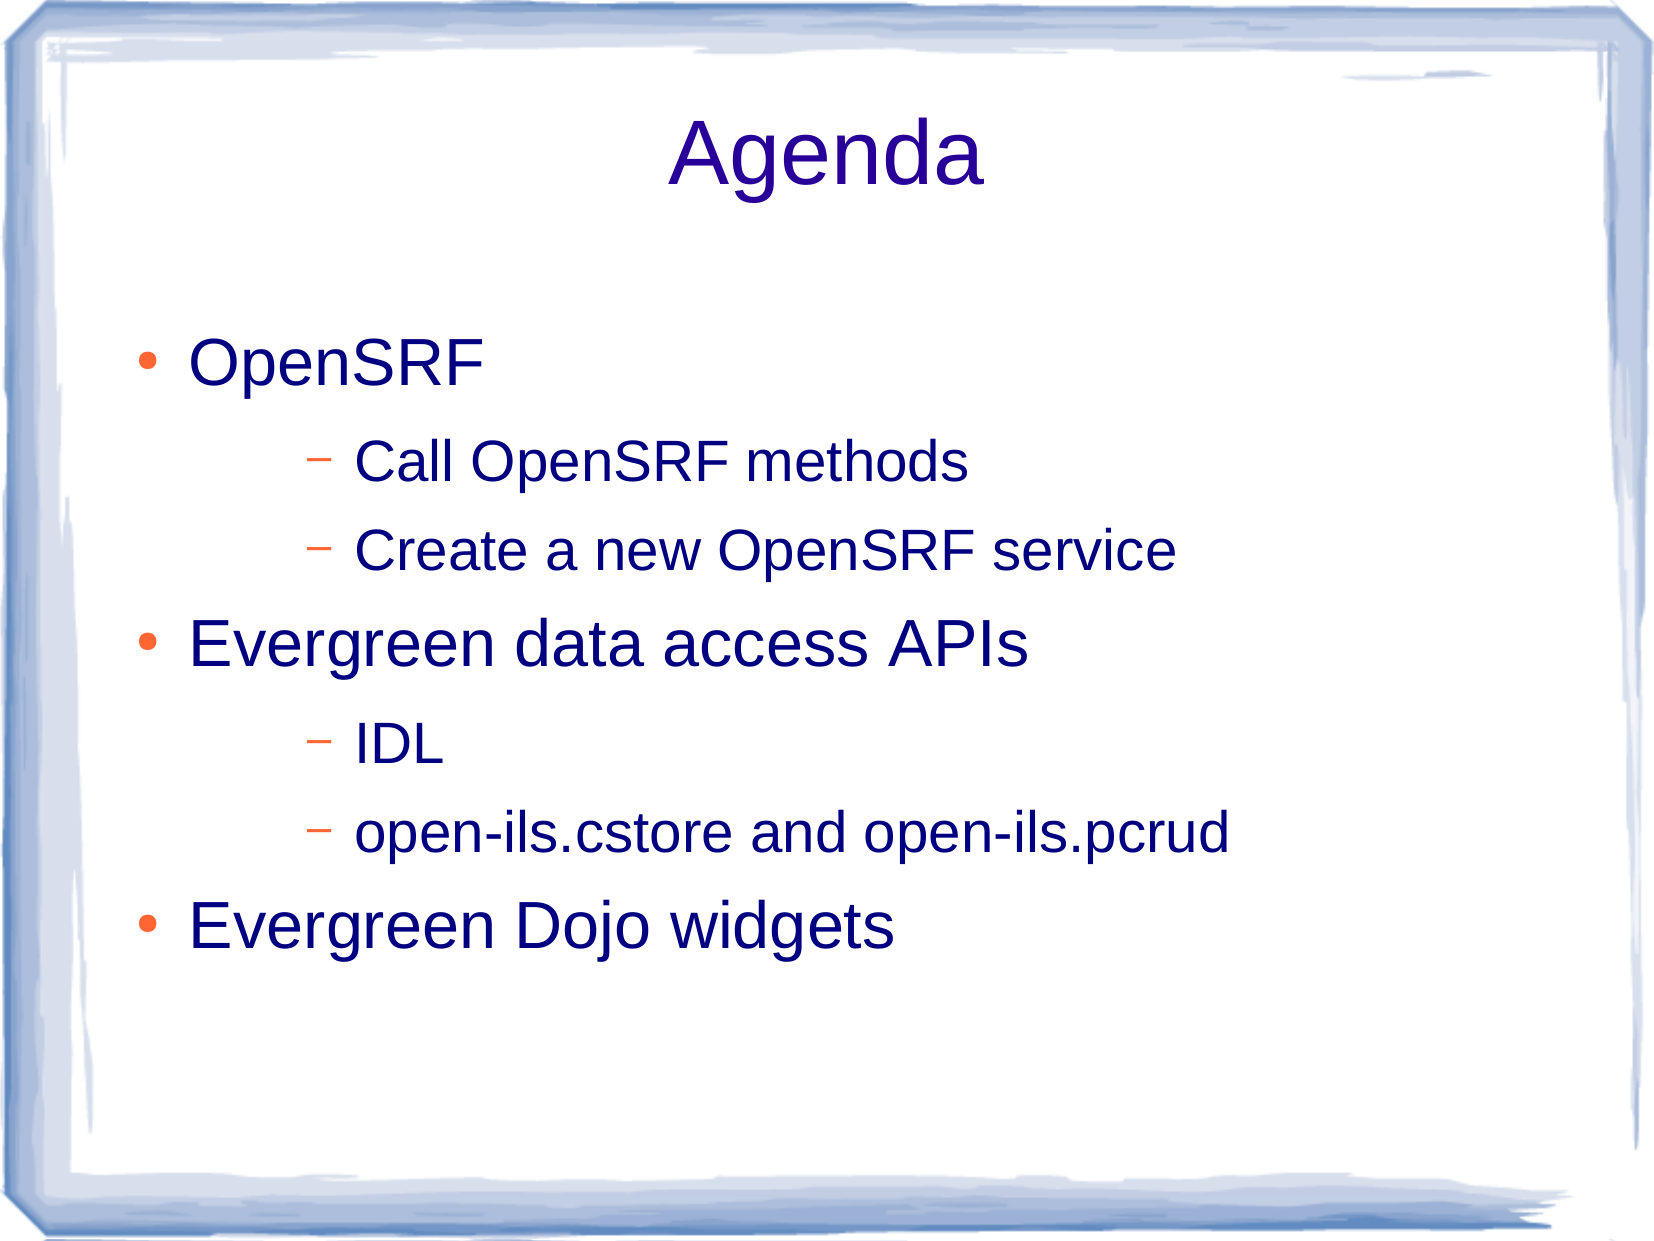

# Agenda
OpenSRF
Call OpenSRF methods
Create a new OpenSRF service
Evergreen data access APIs
IDL
open-ils.cstore and open-ils.pcrud
Evergreen Dojo widgets